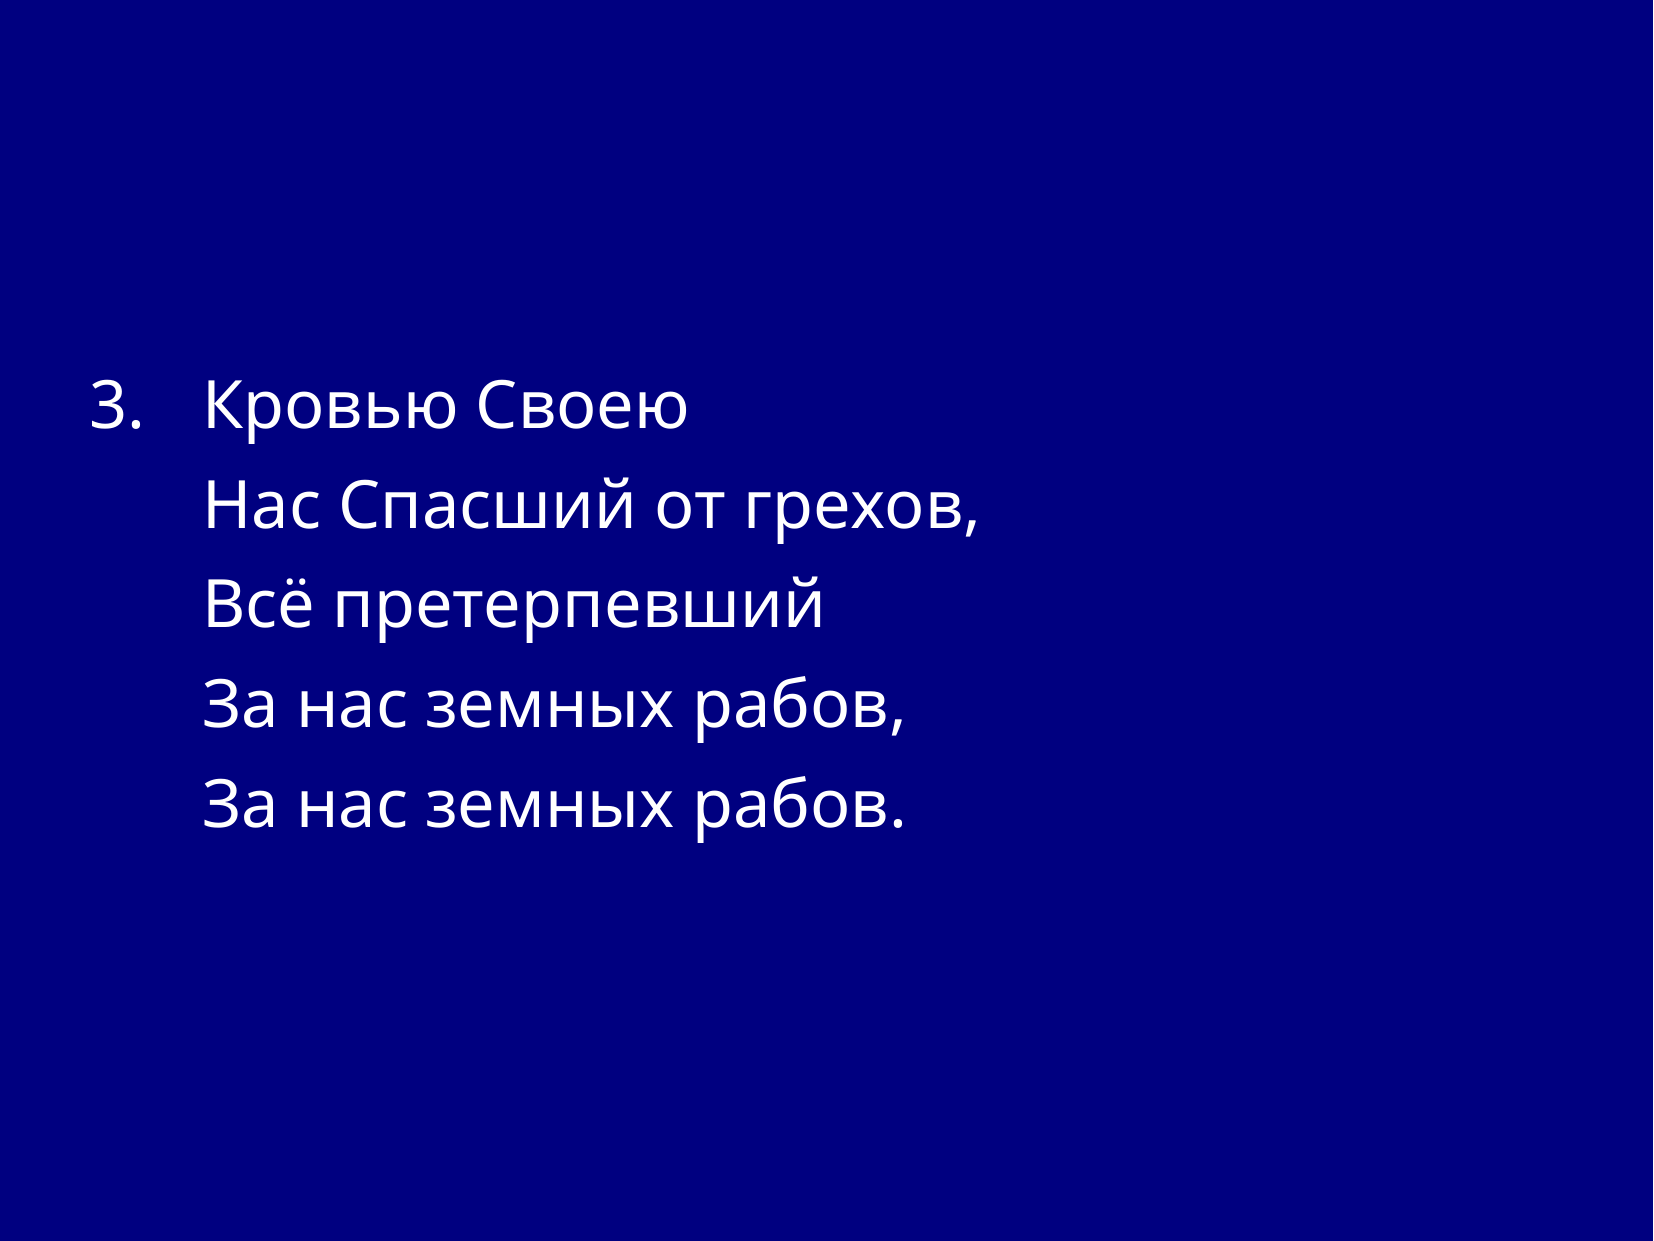

3.	Кровью Своею
	Нас Спасший от грехов,
	Всё претерпевший
	За нас земных рабов,
	За нас земных рабов.